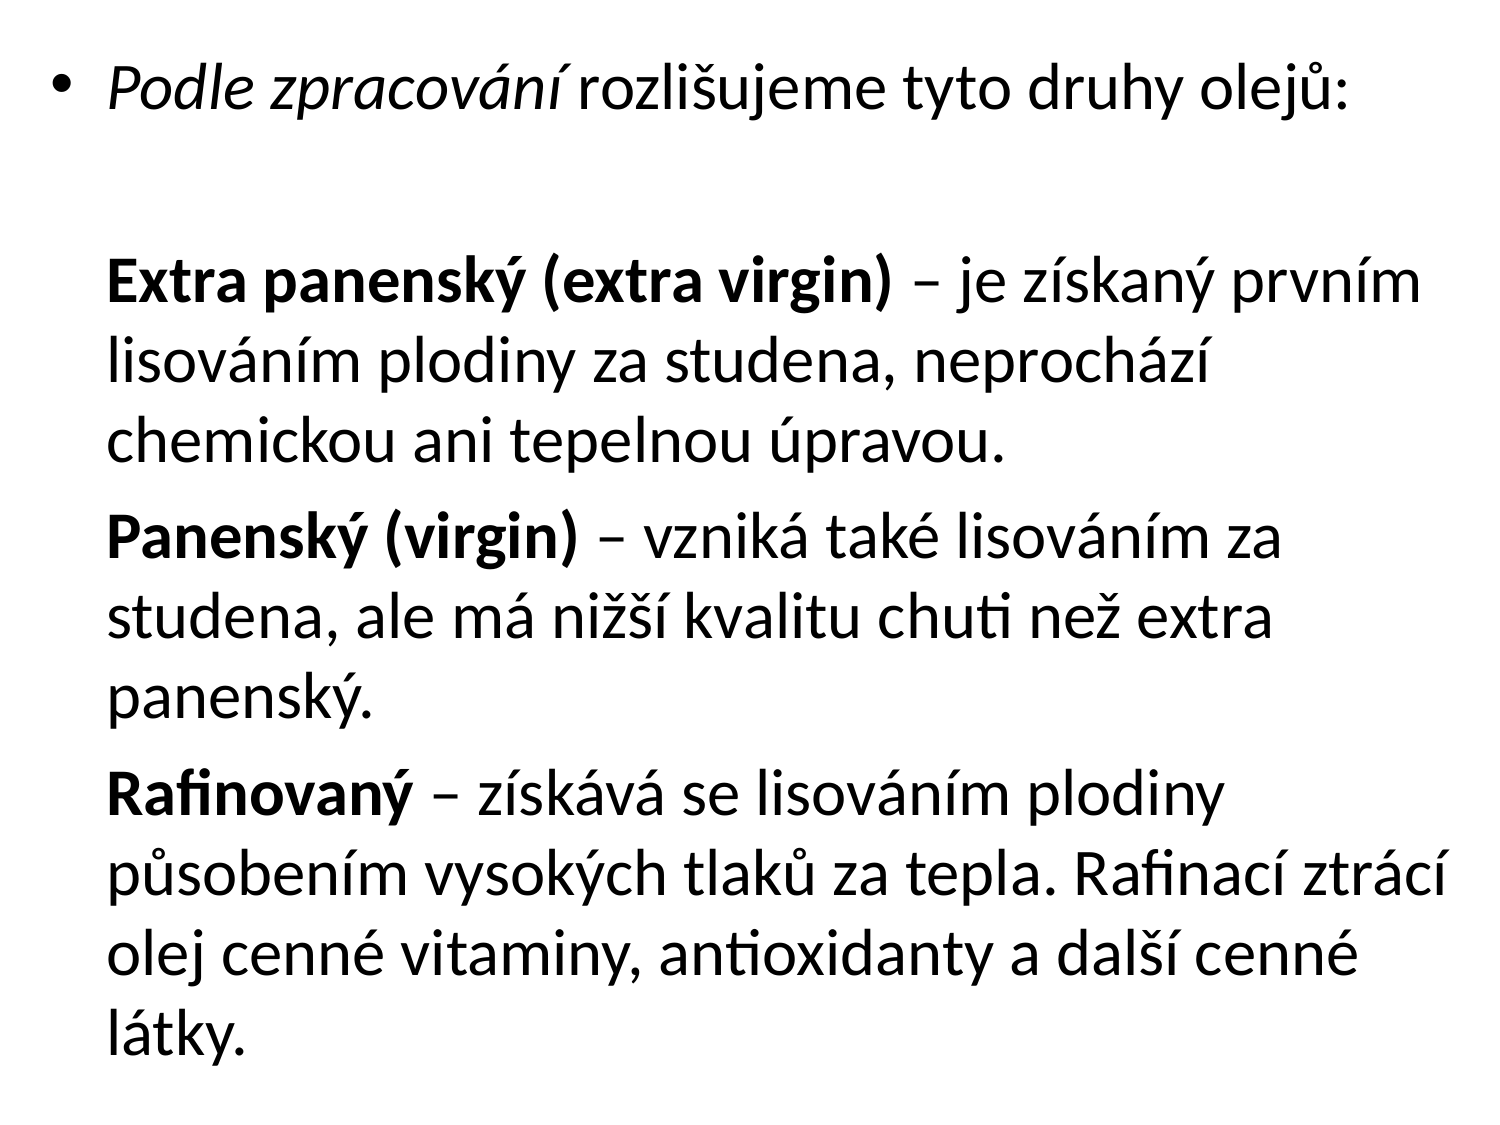

# Podle zpracování rozlišujeme tyto druhy olejů:
	Extra panenský (extra virgin) – je získaný prvním lisováním plodiny za studena, neprochází chemickou ani tepelnou úpravou.
	Panenský (virgin) – vzniká také lisováním za studena, ale má nižší kvalitu chuti než extra panenský.
	Rafinovaný – získává se lisováním plodiny působením vysokých tlaků za tepla. Rafinací ztrácí olej cenné vitaminy, antioxidanty a další cenné látky.